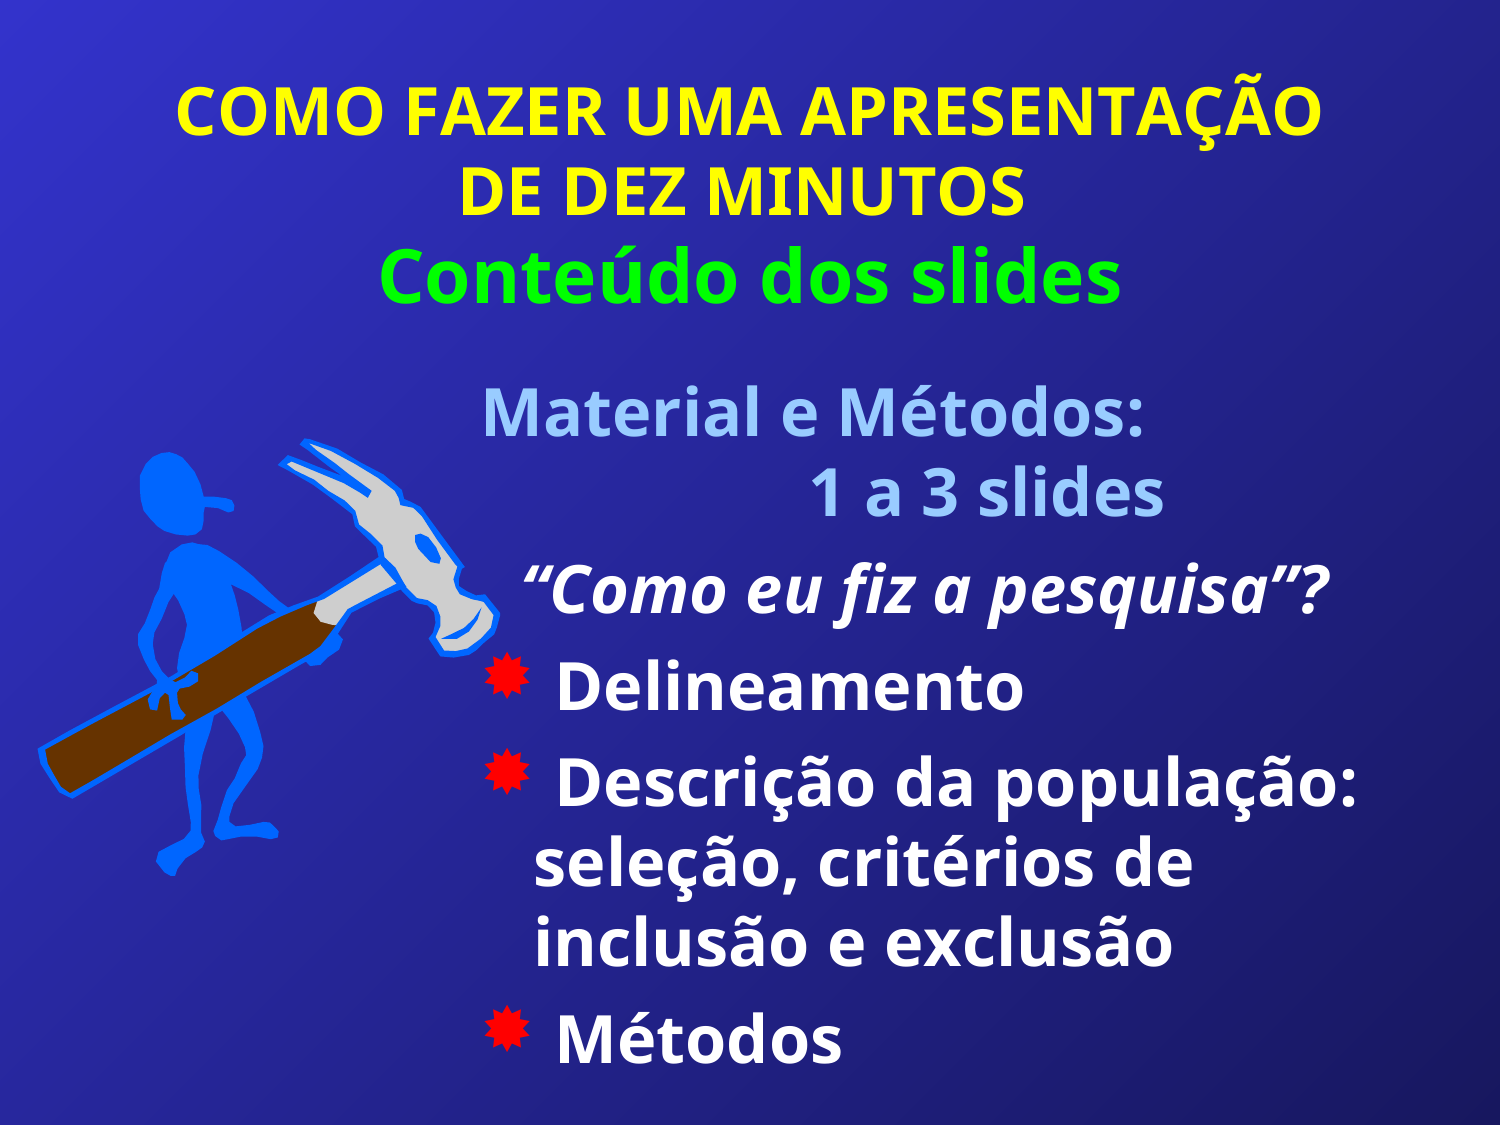

# COMO FAZER UMA APRESENTAÇÃO DE DEZ MINUTOS Conteúdo dos slides
Material e Métodos: 1 a 3 slides
“Como eu fiz a pesquisa”?
 Delineamento
 Descrição da população: seleção, critérios de inclusão e exclusão
 Métodos